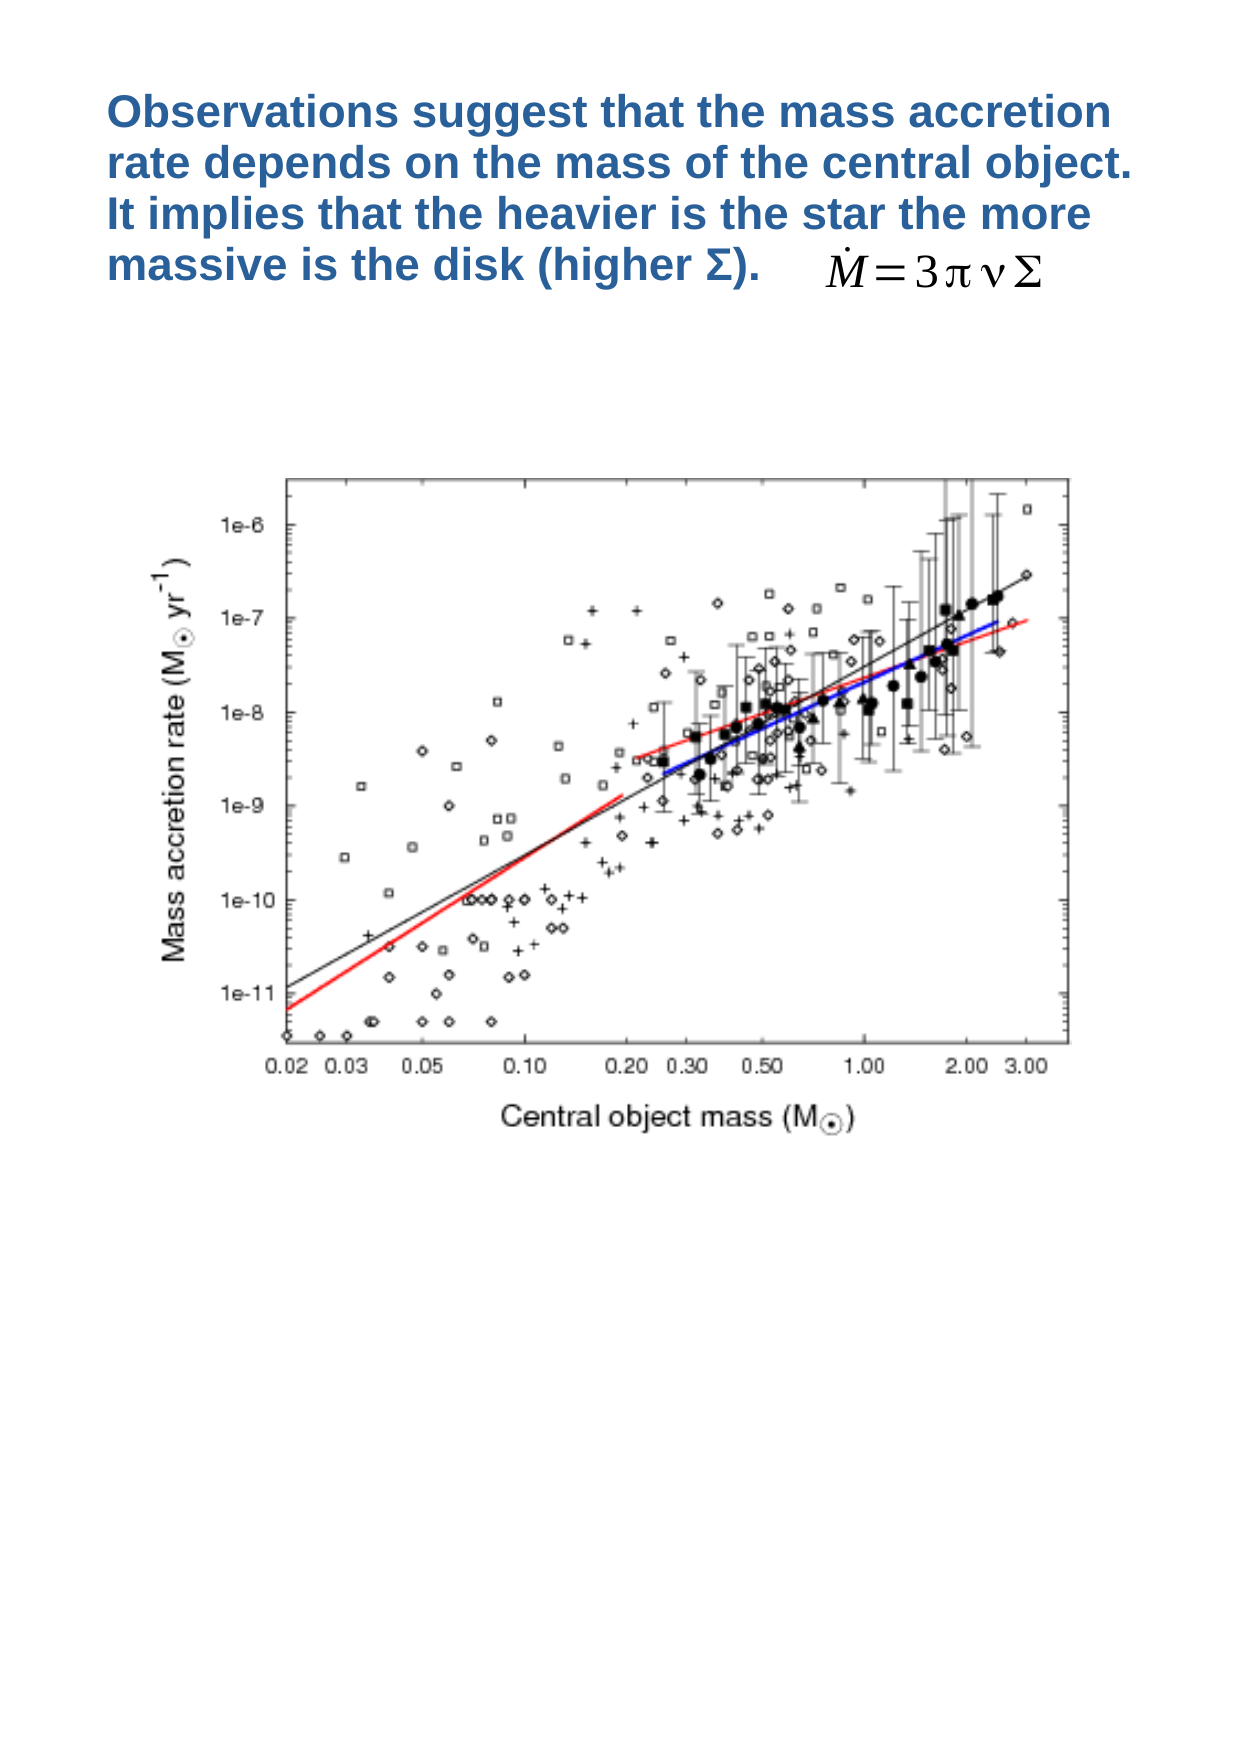

Observations suggest that the mass accretion rate depends on the mass of the central object. It implies that the heavier is the star the more massive is the disk (higher Σ).